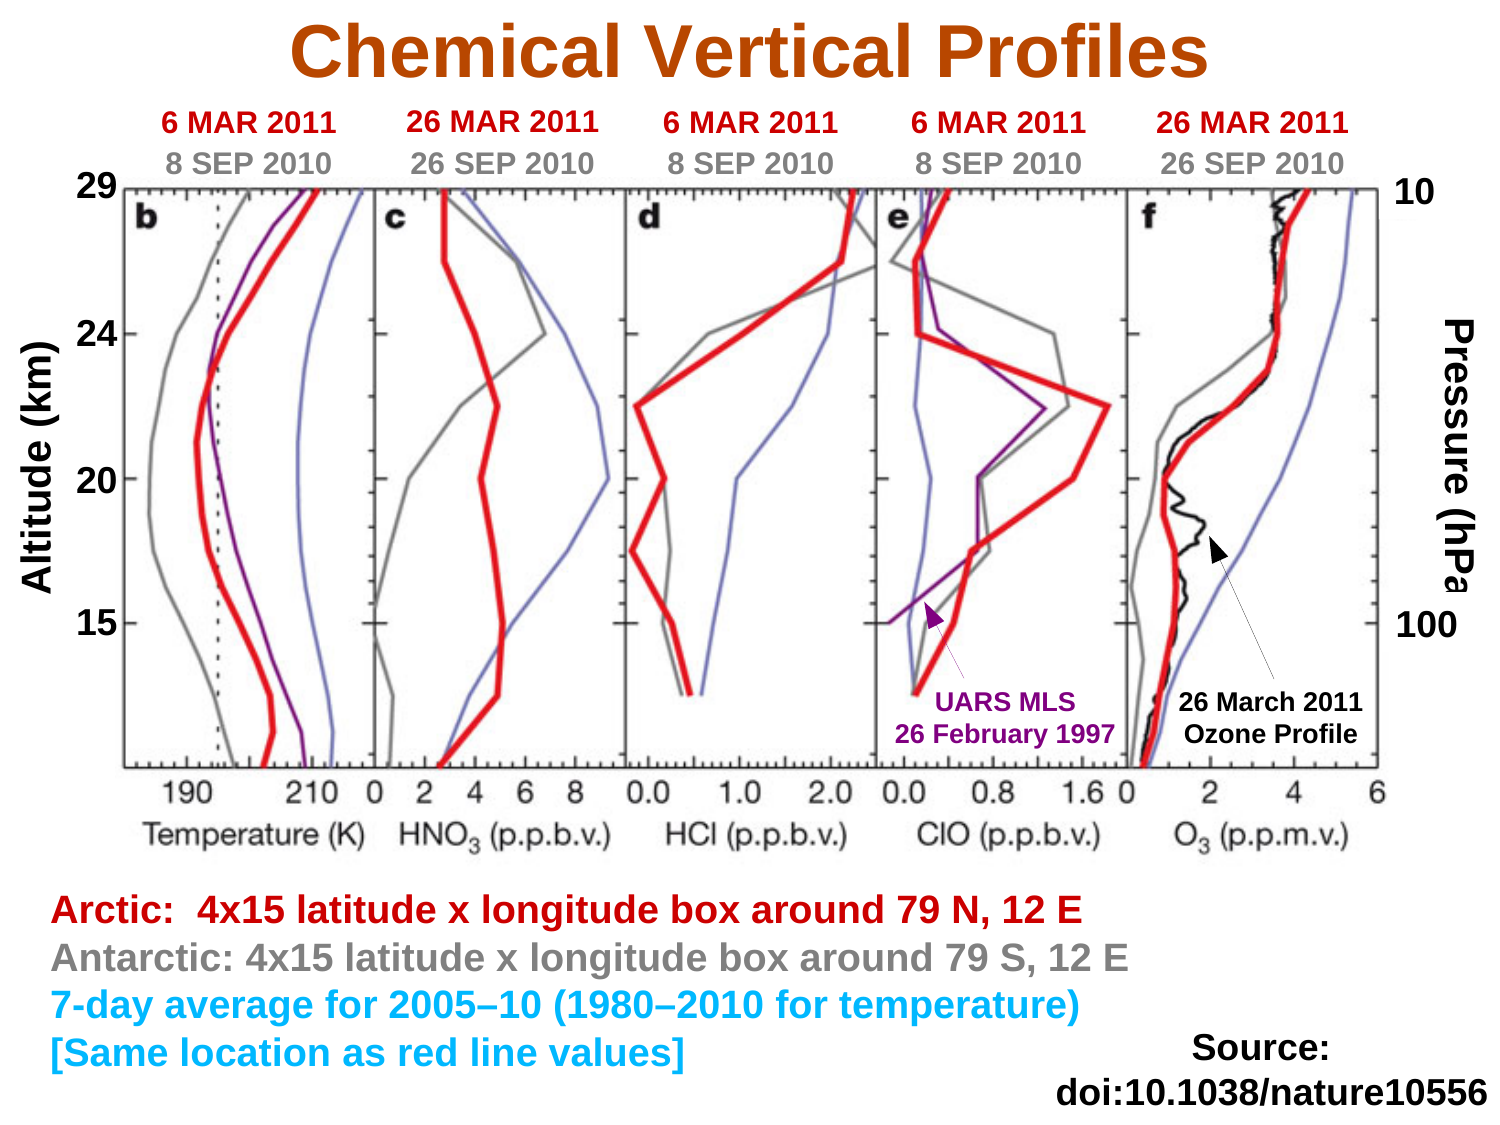

Chemical Vertical Profiles
26 MAR 2011
26 MAR 2011
6 MAR 2011
6 MAR 2011
6 MAR 2011
26 SEP 2010
26 SEP 2010
8 SEP 2010
8 SEP 2010
8 SEP 2010
29
10
24
Altitude (km)
Pressure (hPa)
20
15
100
UARS MLS
26 February 1997
26 March 2011
Ozone Profile
Arctic: 4x15 latitude x longitude box around 79 N, 12 E
Antarctic: 4x15 latitude x longitude box around 79 S, 12 E
7-day average for 2005–10 (1980–2010 for temperature)
[Same location as red line values]
Source:
doi:10.1038/nature10556